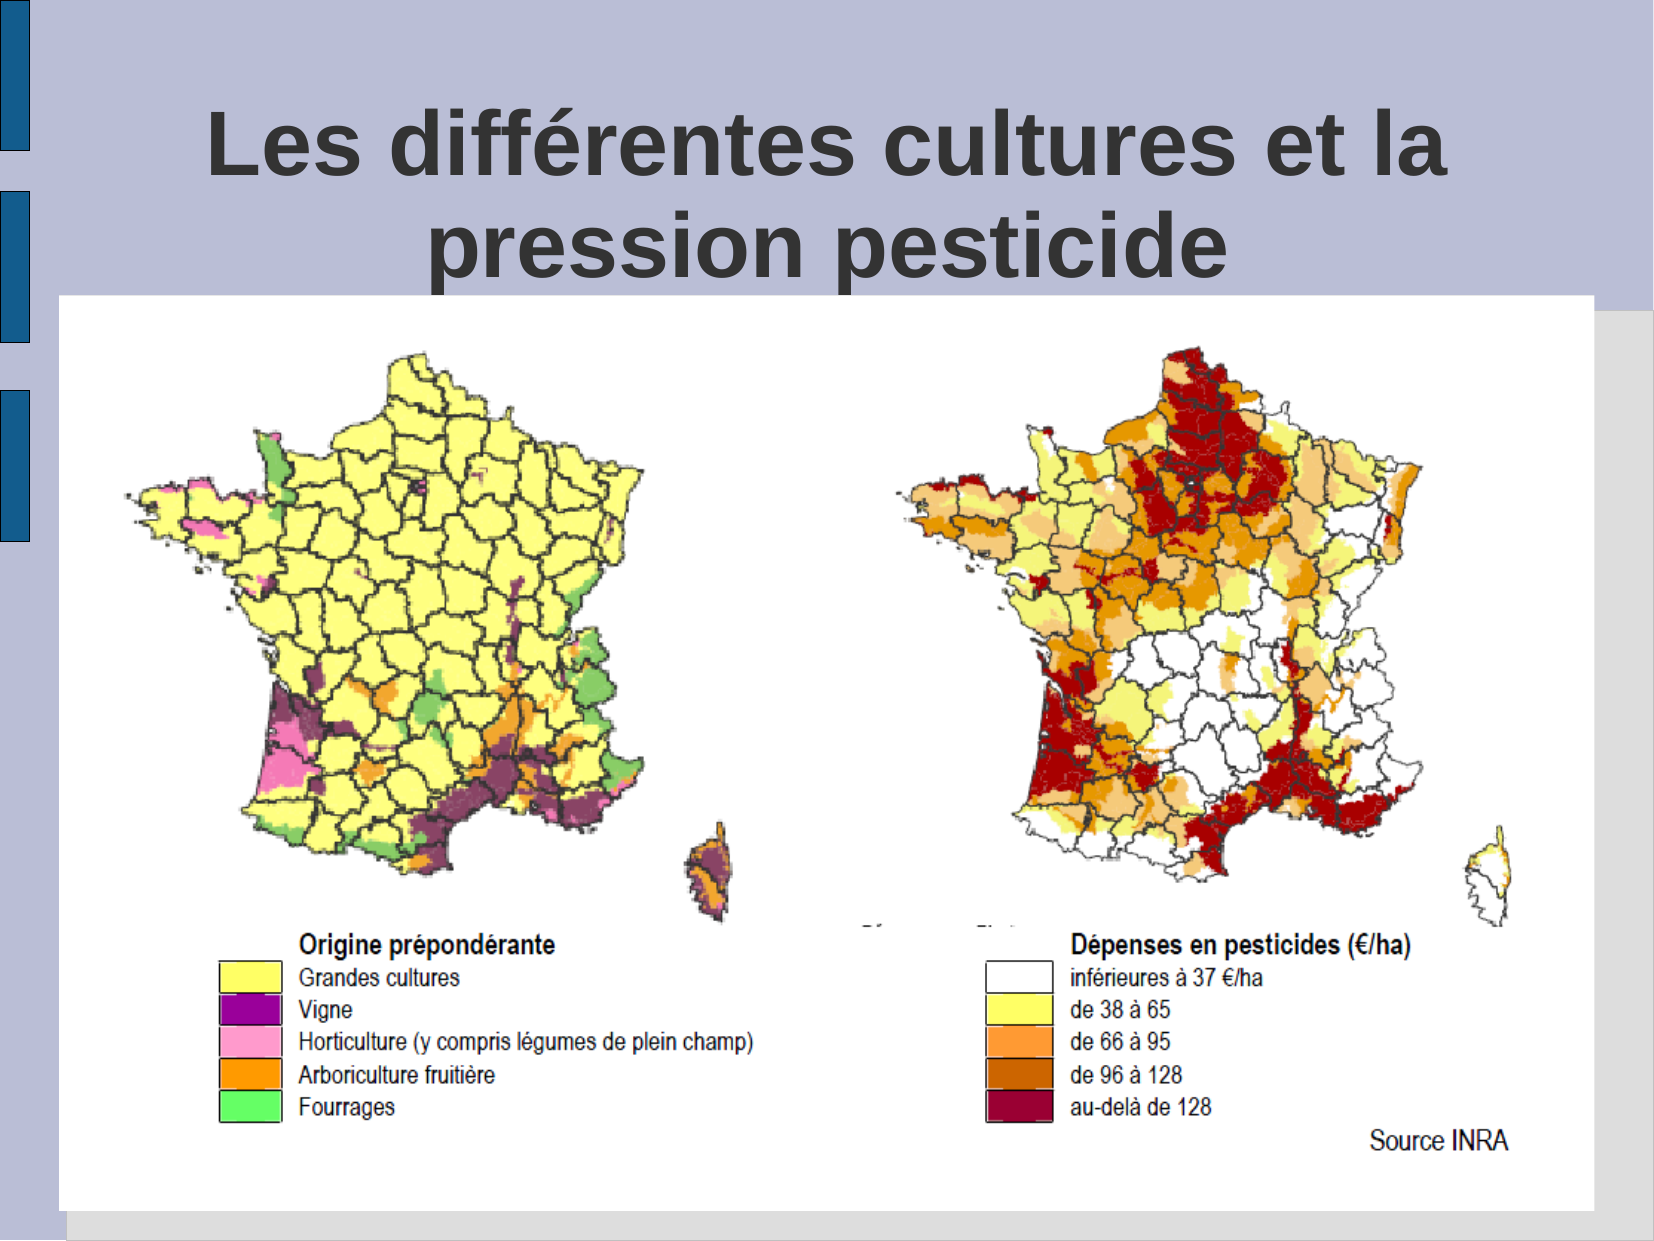

# Les différentes cultures et la pression pesticide